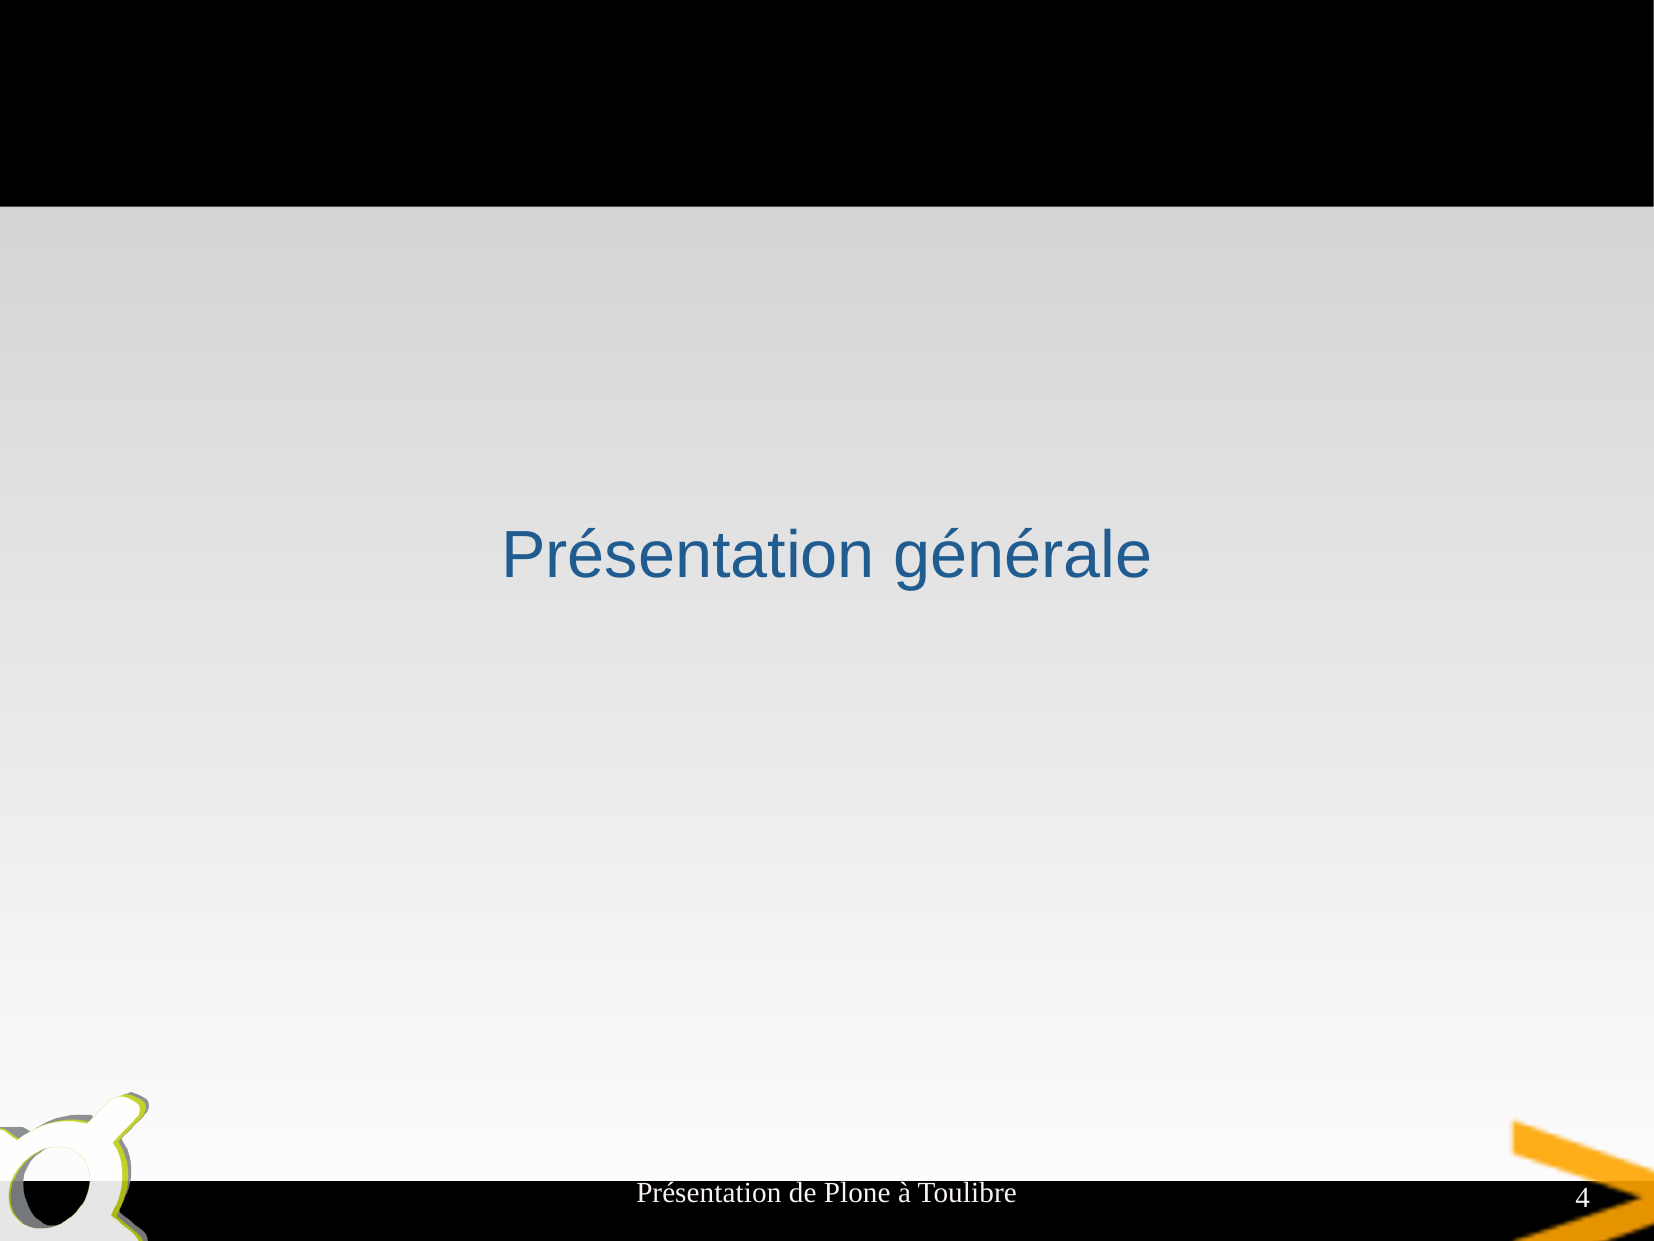

# Présentation générale
Présentation de Plone à Toulibre
4